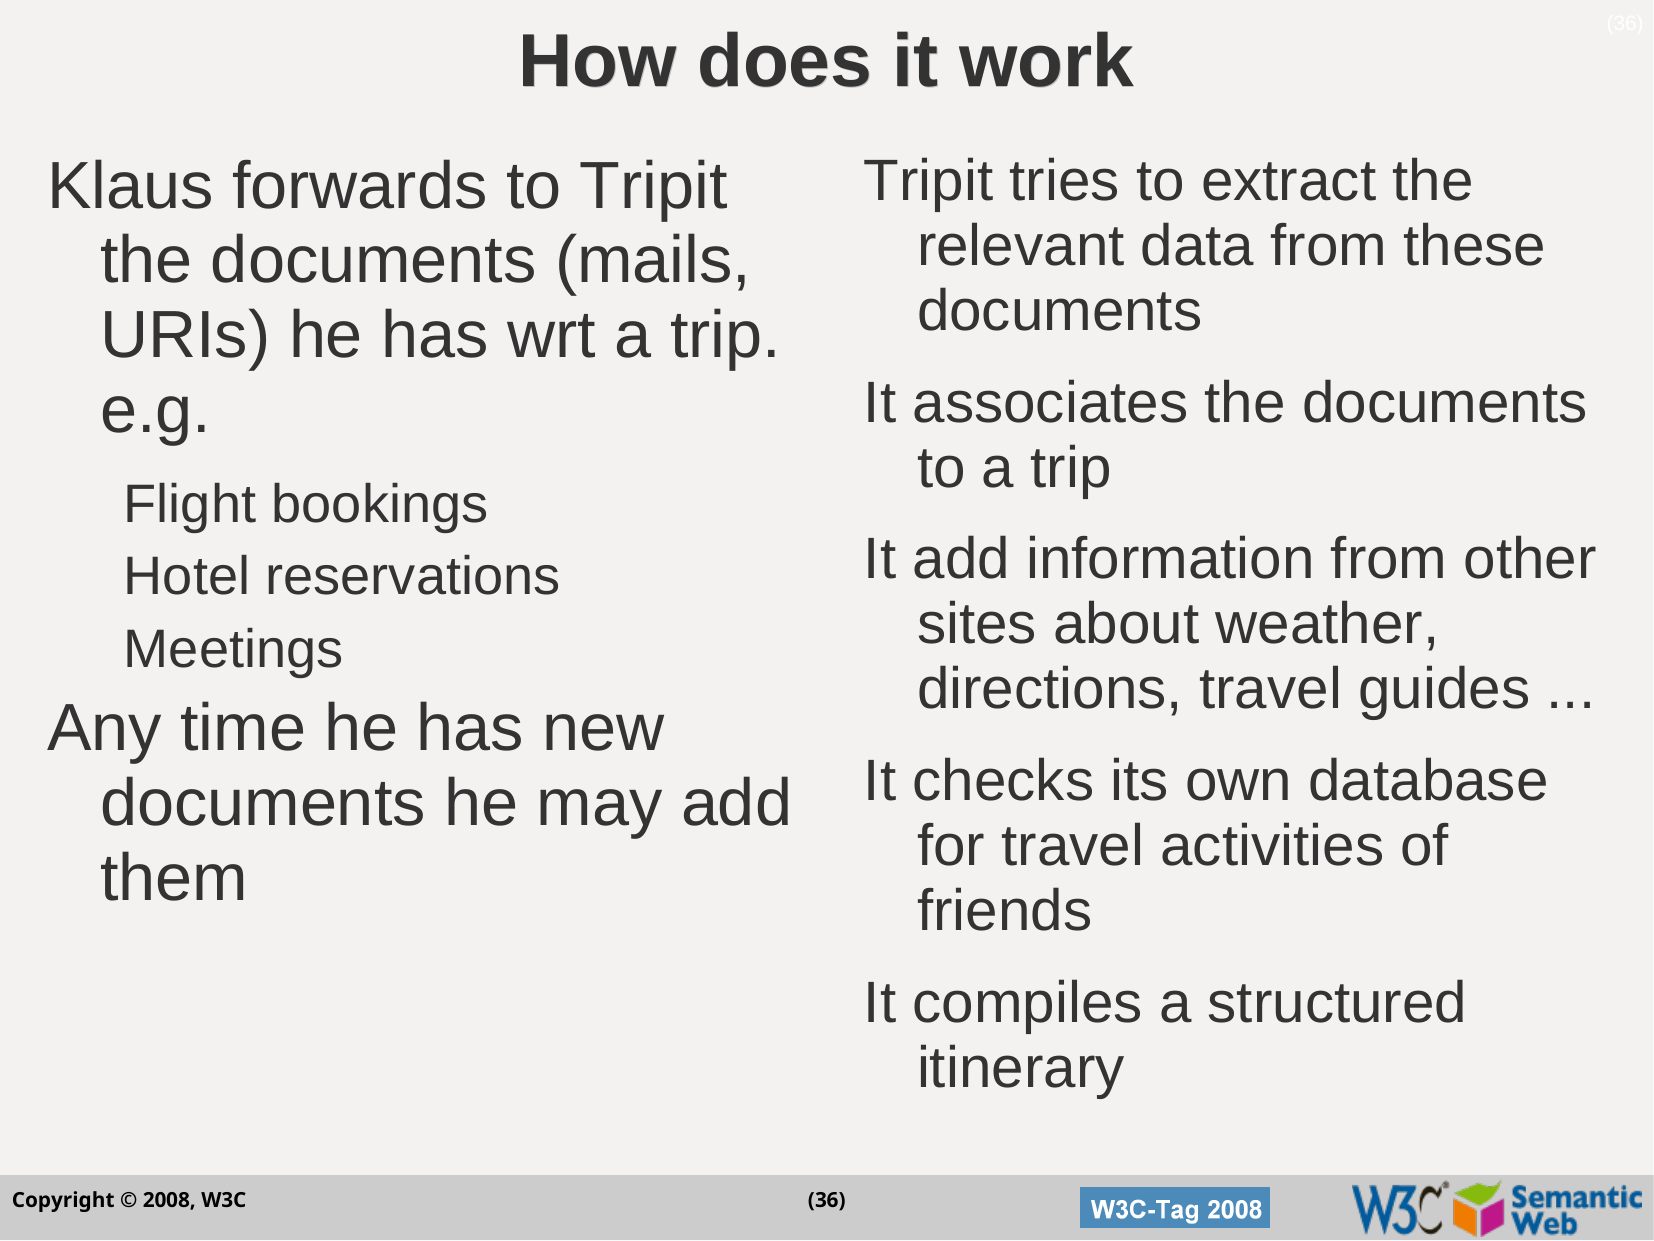

# How does it work
Klaus forwards to Tripit the documents (mails, URIs) he has wrt a trip. e.g.
Flight bookings
Hotel reservations
Meetings
Any time he has new documents he may add them
Tripit tries to extract the relevant data from these documents
It associates the documents to a trip
It add information from other sites about weather, directions, travel guides ...
It checks its own database for travel activities of friends
It compiles a structured itinerary